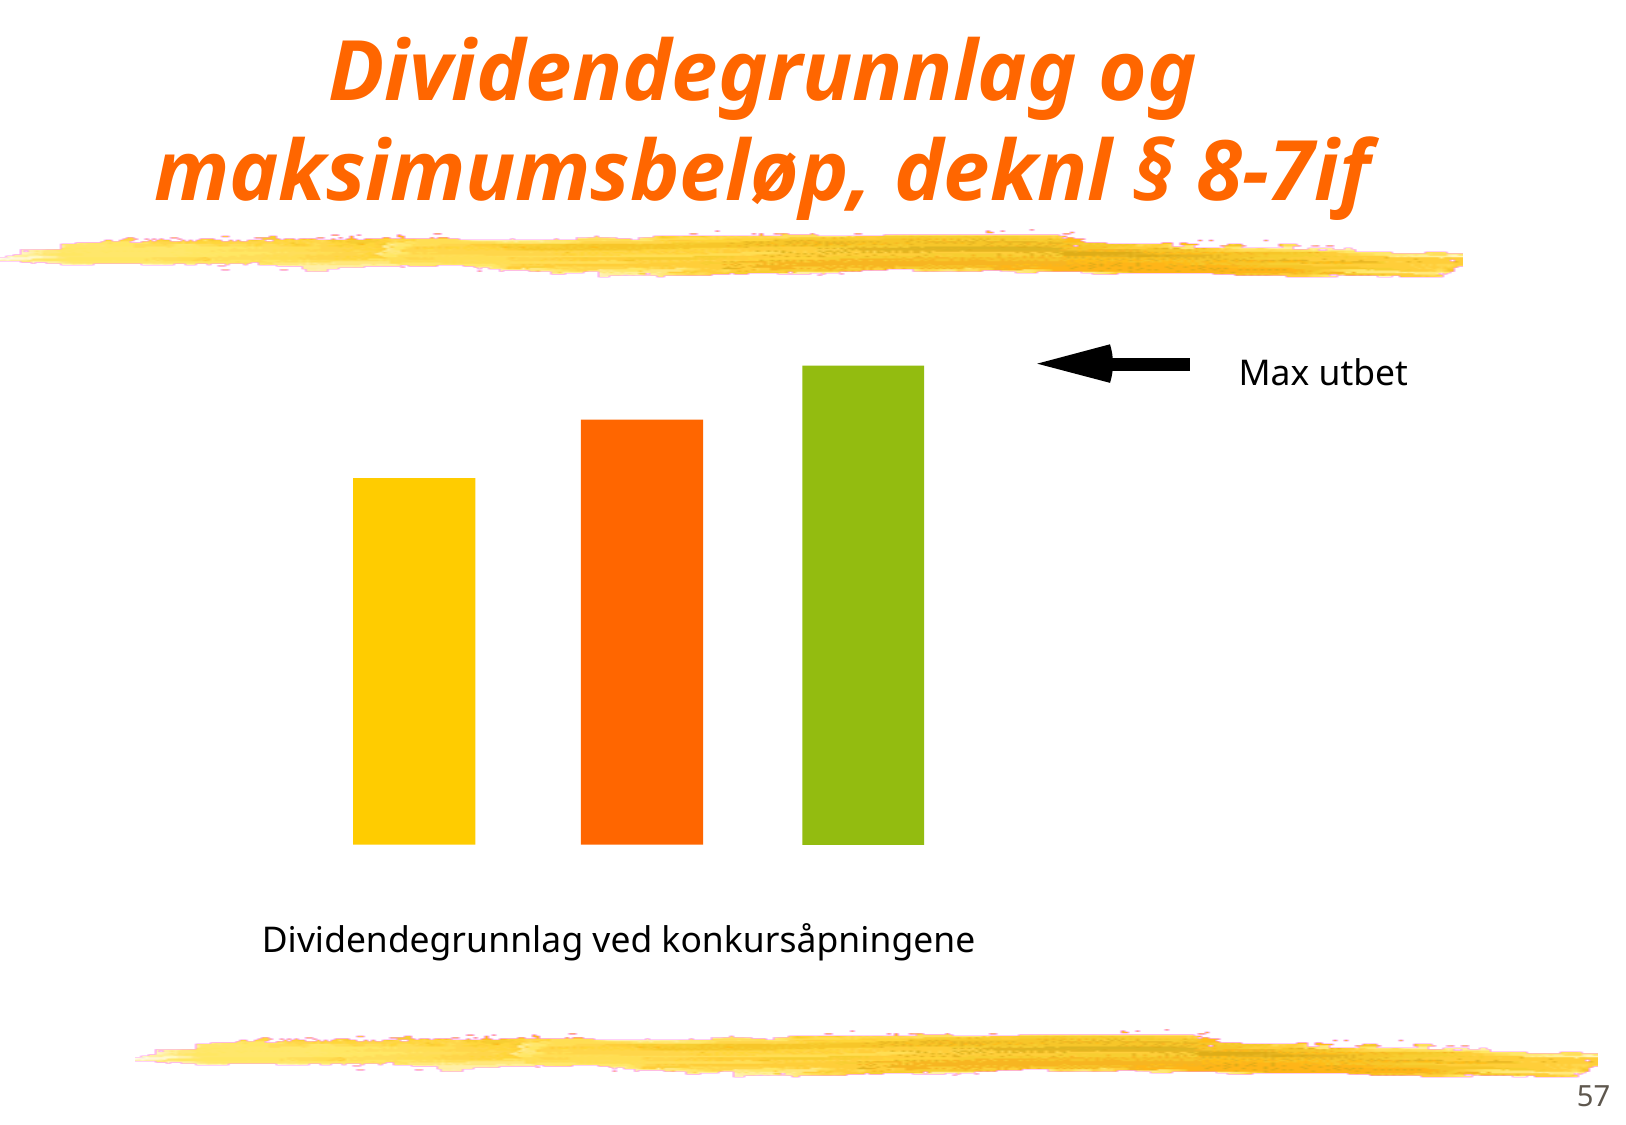

Dividendegrunnlag og maksimumsbeløp, deknl § 8-7if
#
Max utbet
Dividendegrunnlag ved konkursåpningene